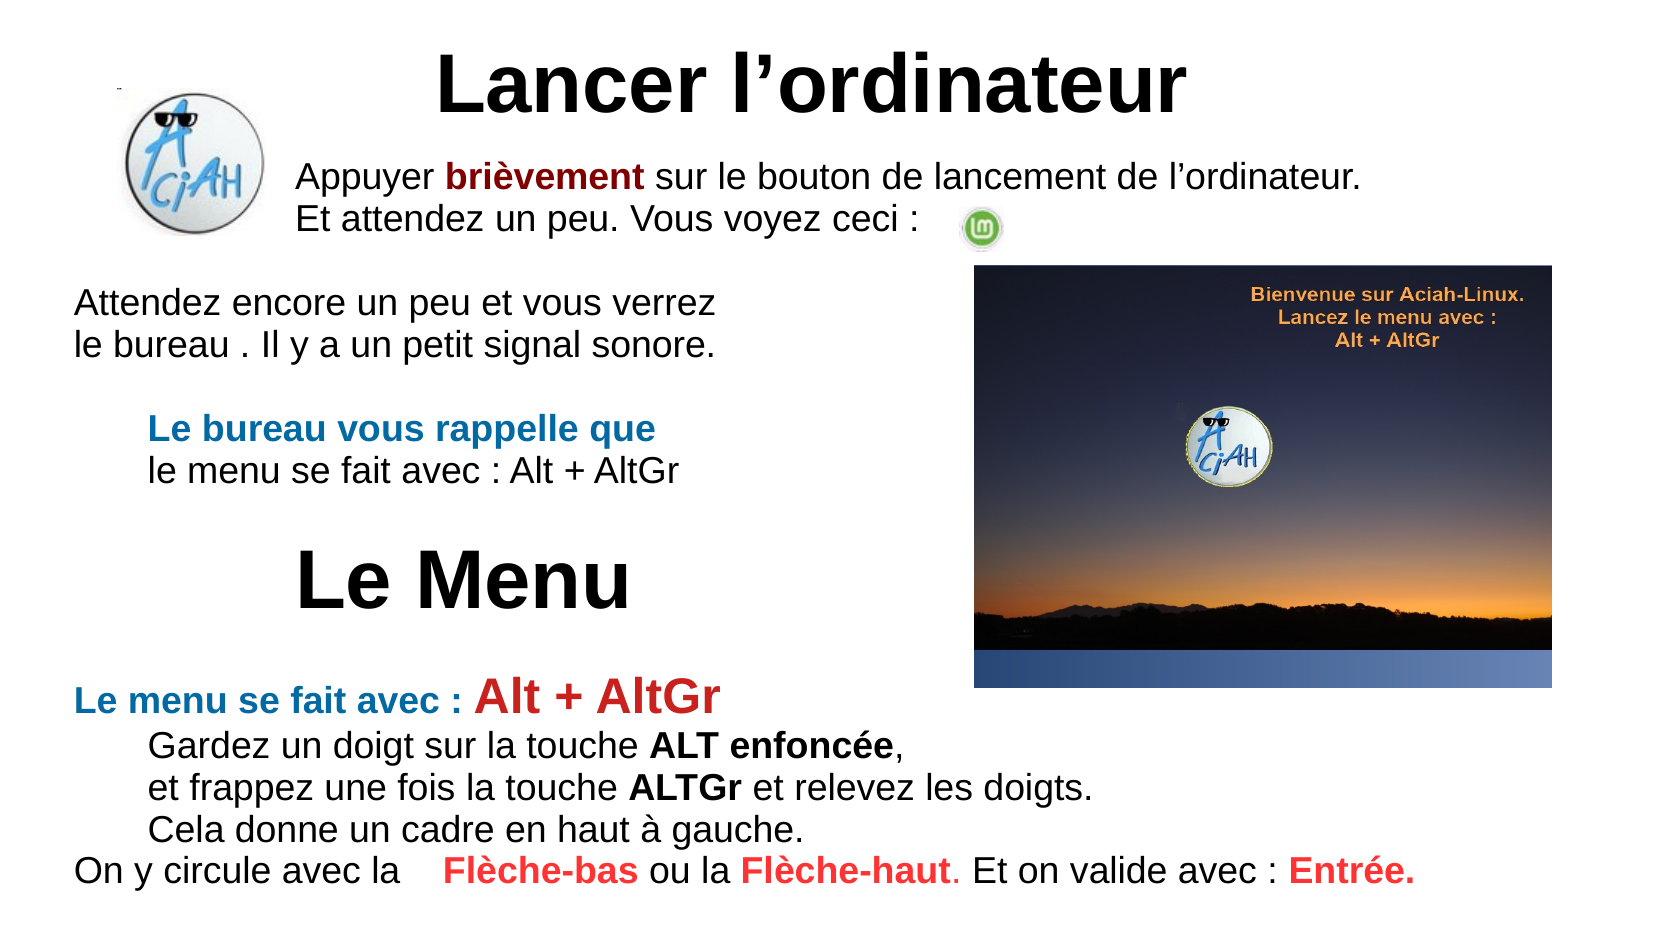

Lancer l’ordinateur
			Appuyer brièvement sur le bouton de lancement de l’ordinateur.
			Et attendez un peu. Vous voyez ceci :
Attendez encore un peu et vous verrez
le bureau . Il y a un petit signal sonore.
	Le bureau vous rappelle que
	le menu se fait avec : Alt + AltGr
			Le Menu
Le menu se fait avec : Alt + AltGr
	Gardez un doigt sur la touche ALT enfoncée,
	et frappez une fois la touche ALTGr et relevez les doigts.
	Cela donne un cadre en haut à gauche.
On y circule avec la 	Flèche-bas ou la Flèche-haut. Et on valide avec : Entrée.